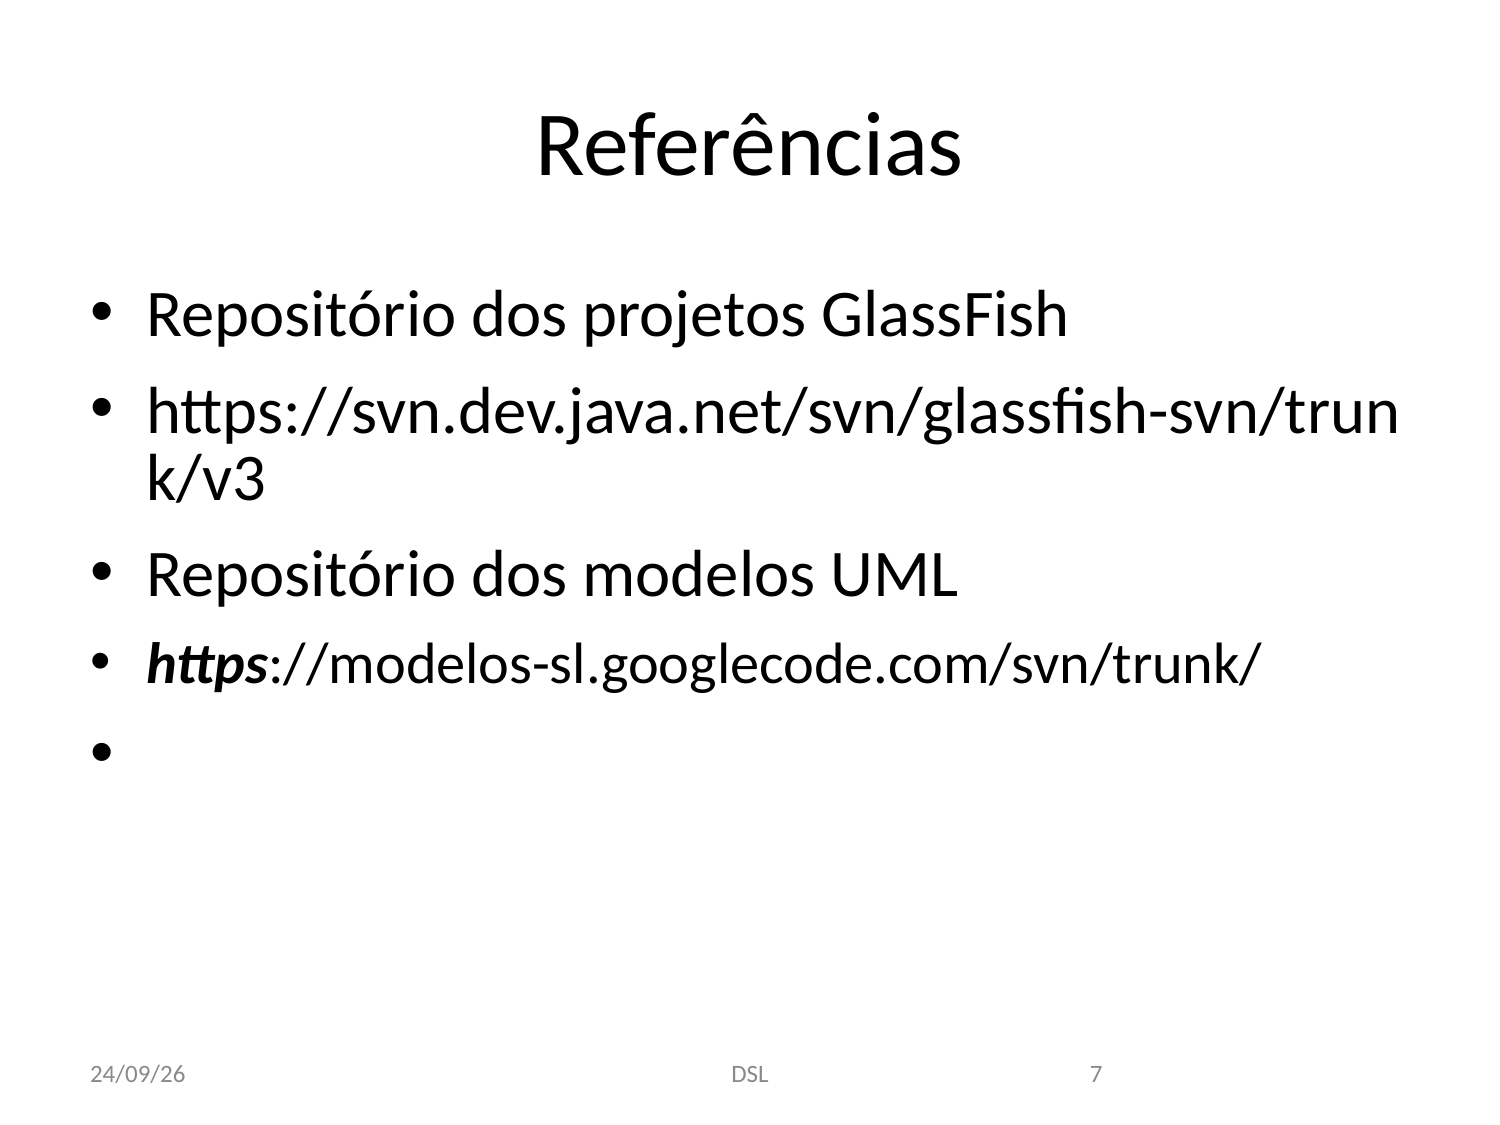

# Referências
Repositório dos projetos GlassFish
https://svn.dev.java.net/svn/glassfish-svn/trunk/v3
Repositório dos modelos UML
https://modelos-sl.googlecode.com/svn/trunk/
DSL